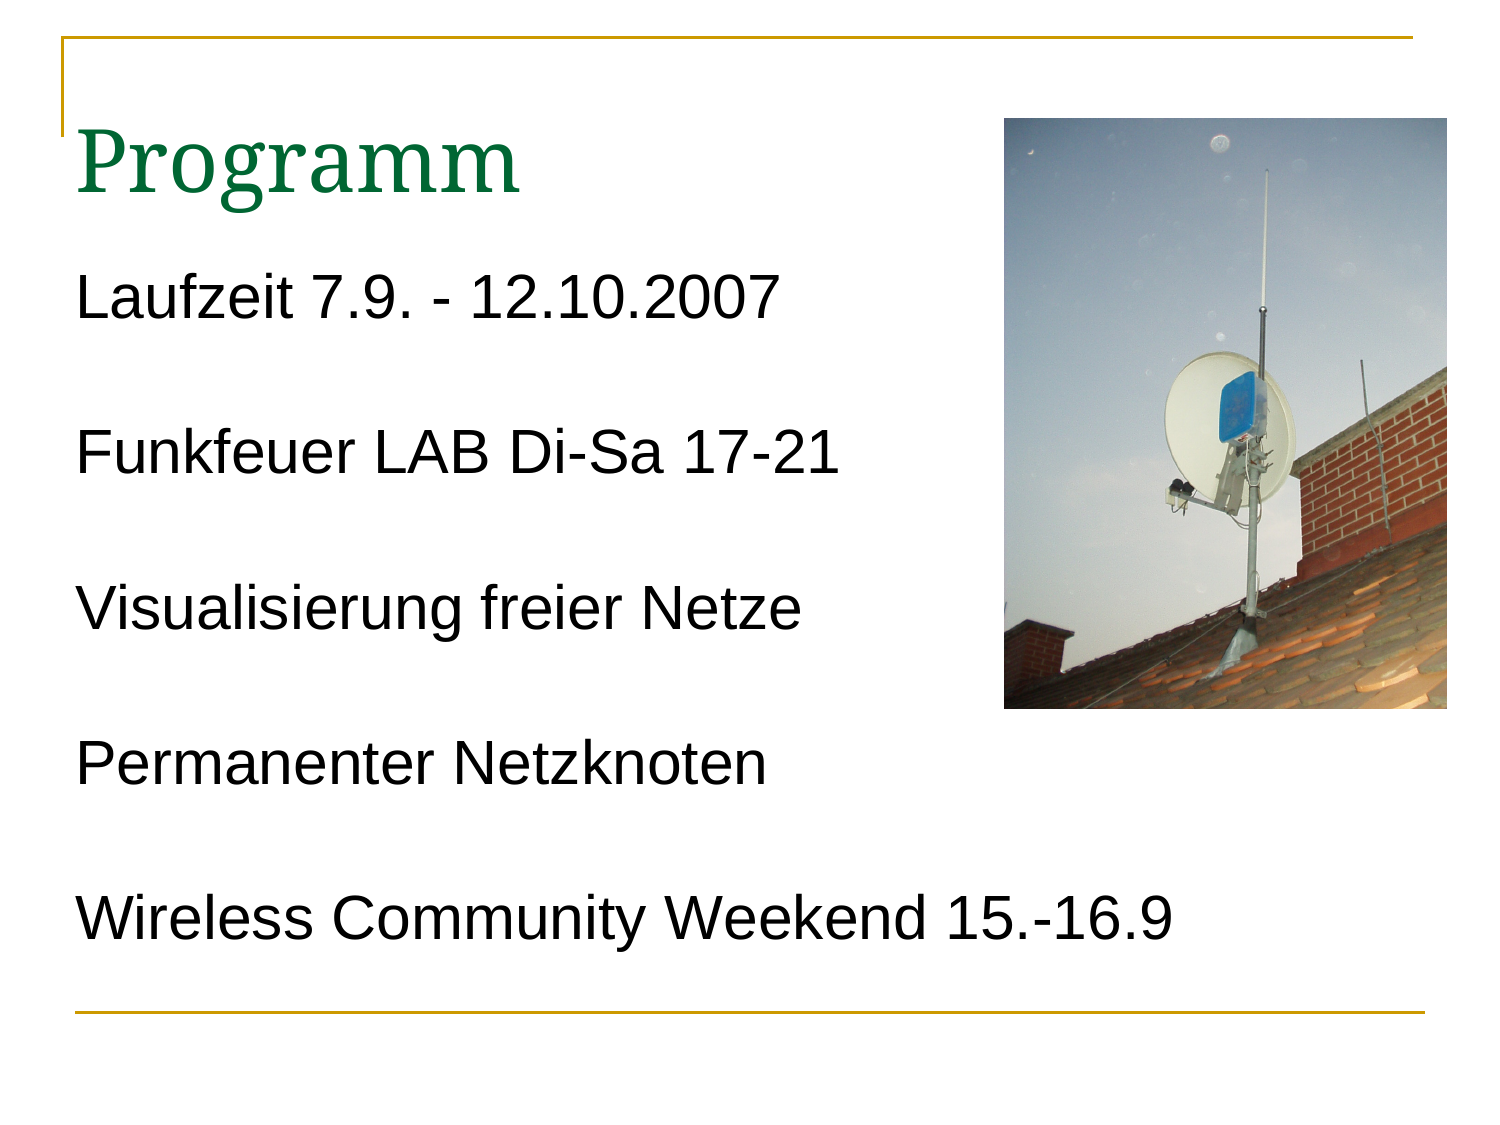

# Programm
Laufzeit 7.9. - 12.10.2007
Funkfeuer LAB Di-Sa 17-21
Visualisierung freier Netze
Permanenter Netzknoten
Wireless Community Weekend 15.-16.9